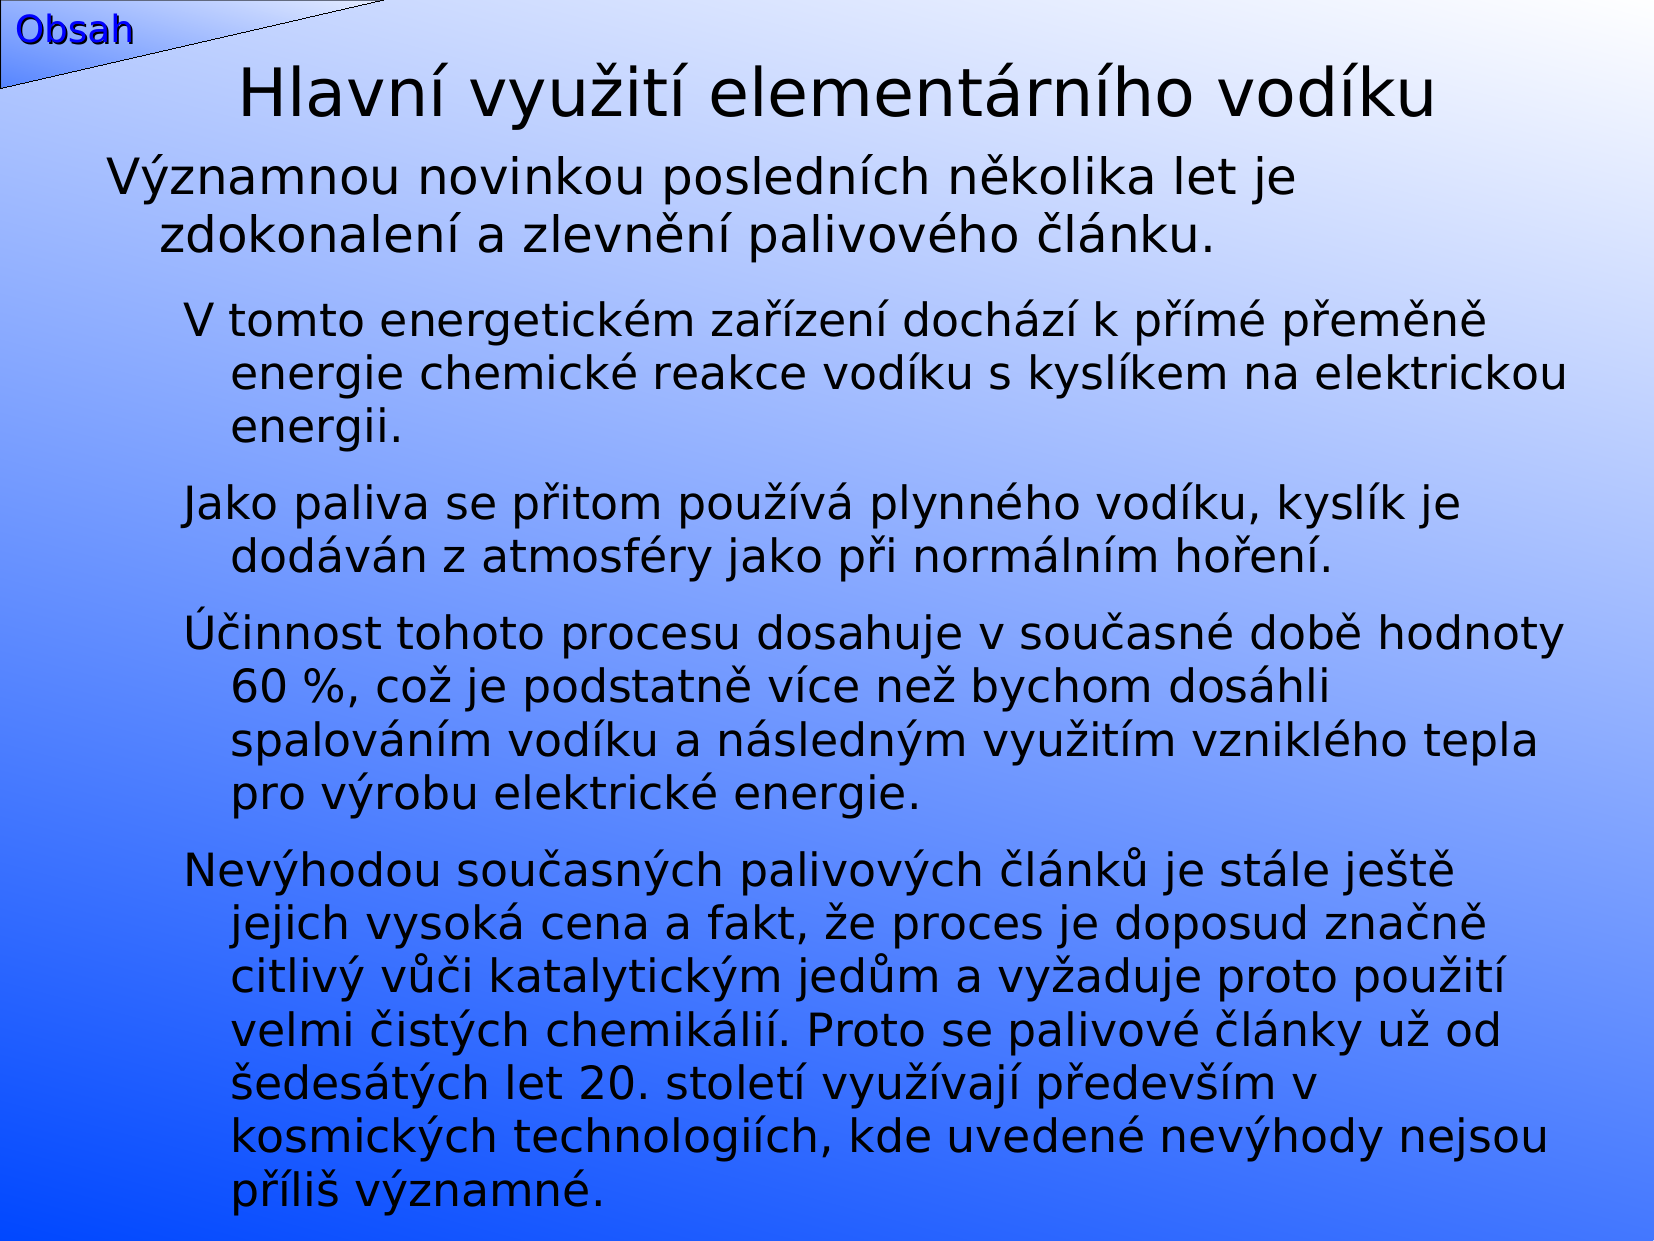

Obsah
# Hlavní využití elementárního vodíku
Významnou novinkou posledních několika let je zdokonalení a zlevnění palivového článku.
V tomto energetickém zařízení dochází k přímé přeměně energie chemické reakce vodíku s kyslíkem na elektrickou energii.
Jako paliva se přitom používá plynného vodíku, kyslík je dodáván z atmosféry jako při normálním hoření.
Účinnost tohoto procesu dosahuje v současné době hodnoty 60 %, což je podstatně více než bychom dosáhli spalováním vodíku a následným využitím vzniklého tepla pro výrobu elektrické energie.
Nevýhodou současných palivových článků je stále ještě jejich vysoká cena a fakt, že proces je doposud značně citlivý vůči katalytickým jedům a vyžaduje proto použití velmi čistých chemikálií. Proto se palivové články už od šedesátých let 20. století využívají především v kosmických technologiích, kde uvedené nevýhody nejsou příliš významné.